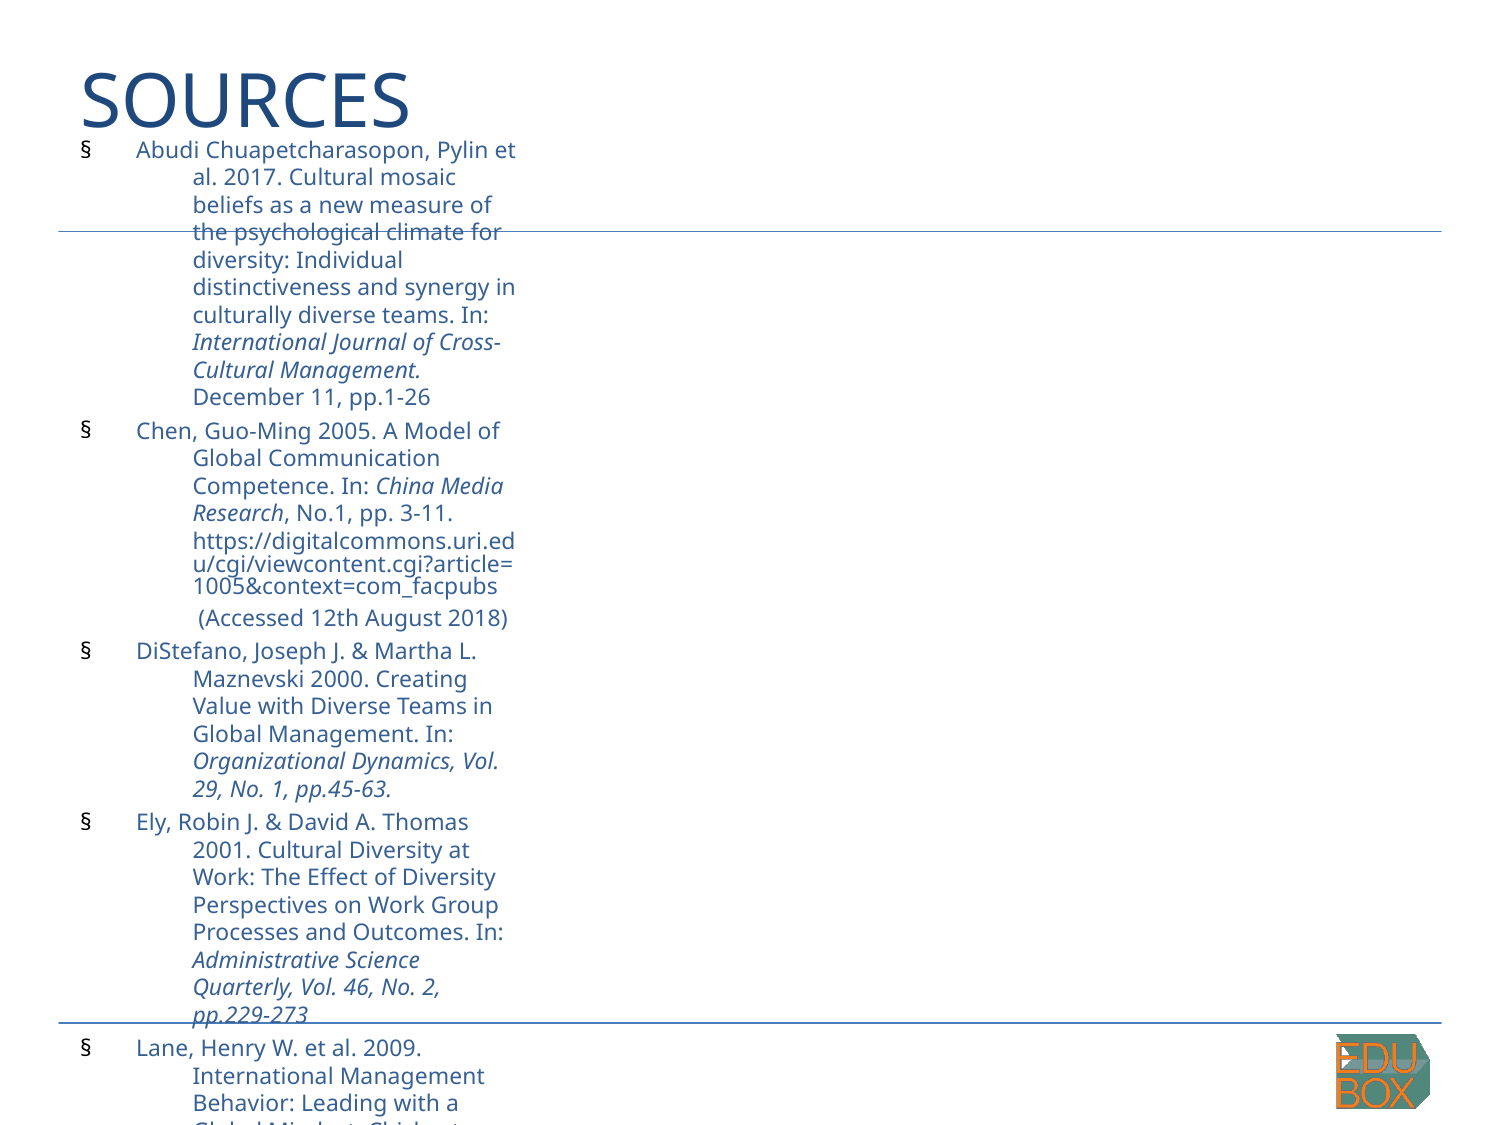

# SOURCES
Abudi Chuapetcharasopon, Pylin et al. 2017. Cultural mosaic beliefs as a new measure of the psychological climate for diversity: Individual distinctiveness and synergy in culturally diverse teams. In: International Journal of Cross-Cultural Management. December 11, pp.1-26
Chen, Guo-Ming 2005. A Model of Global Communication Competence. In: China Media Research, No.1, pp. 3-11. https://digitalcommons.uri.edu/cgi/viewcontent.cgi?article=1005&context=com_facpubs (Accessed 12th August 2018)
DiStefano, Joseph J. & Martha L. Maznevski 2000. Creating Value with Diverse Teams in Global Management. In: Organizational Dynamics, Vol. 29, No. 1, pp.45-63.
Ely, Robin J. & David A. Thomas 2001. Cultural Diversity at Work: The Effect of Diversity Perspectives on Work Group Processes and Outcomes. In: Administrative Science Quarterly, Vol. 46, No. 2, pp.229-273
Lane, Henry W. et al. 2009. International Management Behavior: Leading with a Global Mindset. Chichester, West Sussex: Wiley
Lane, Henry W. & Martha L. Maznevski 2014. International Management Behaviour: Global and Sustainable Leadership. Padstow, Cornwall: Wiley
Loden, Marilyn and Judy B. Rosener 1991. Workforce America!: Managing Employee Diversity as a vital resource. New York: McGraw-Hill
Maznevski, M. L. & Joseph J. J. DiStefano 2000. Global leaders are team players: Developing global leaders through membership on global teams. In: Human Resource Management. Summer/Fall Vol 39, No.2,3, pp. 195-208
Rathje, Stefanie 2011. The cohesion approach of culture and its implications for the training of intercultural competence. In: Journal Advances in Higher Education: Research, Education and Innovation, pp. 95-114. http://stefanie-rathje.de/wp-content/uploads/2014/05/SPACE_Paper_Stefanie_Rathje.pdf (Accessed 20th February 2018)